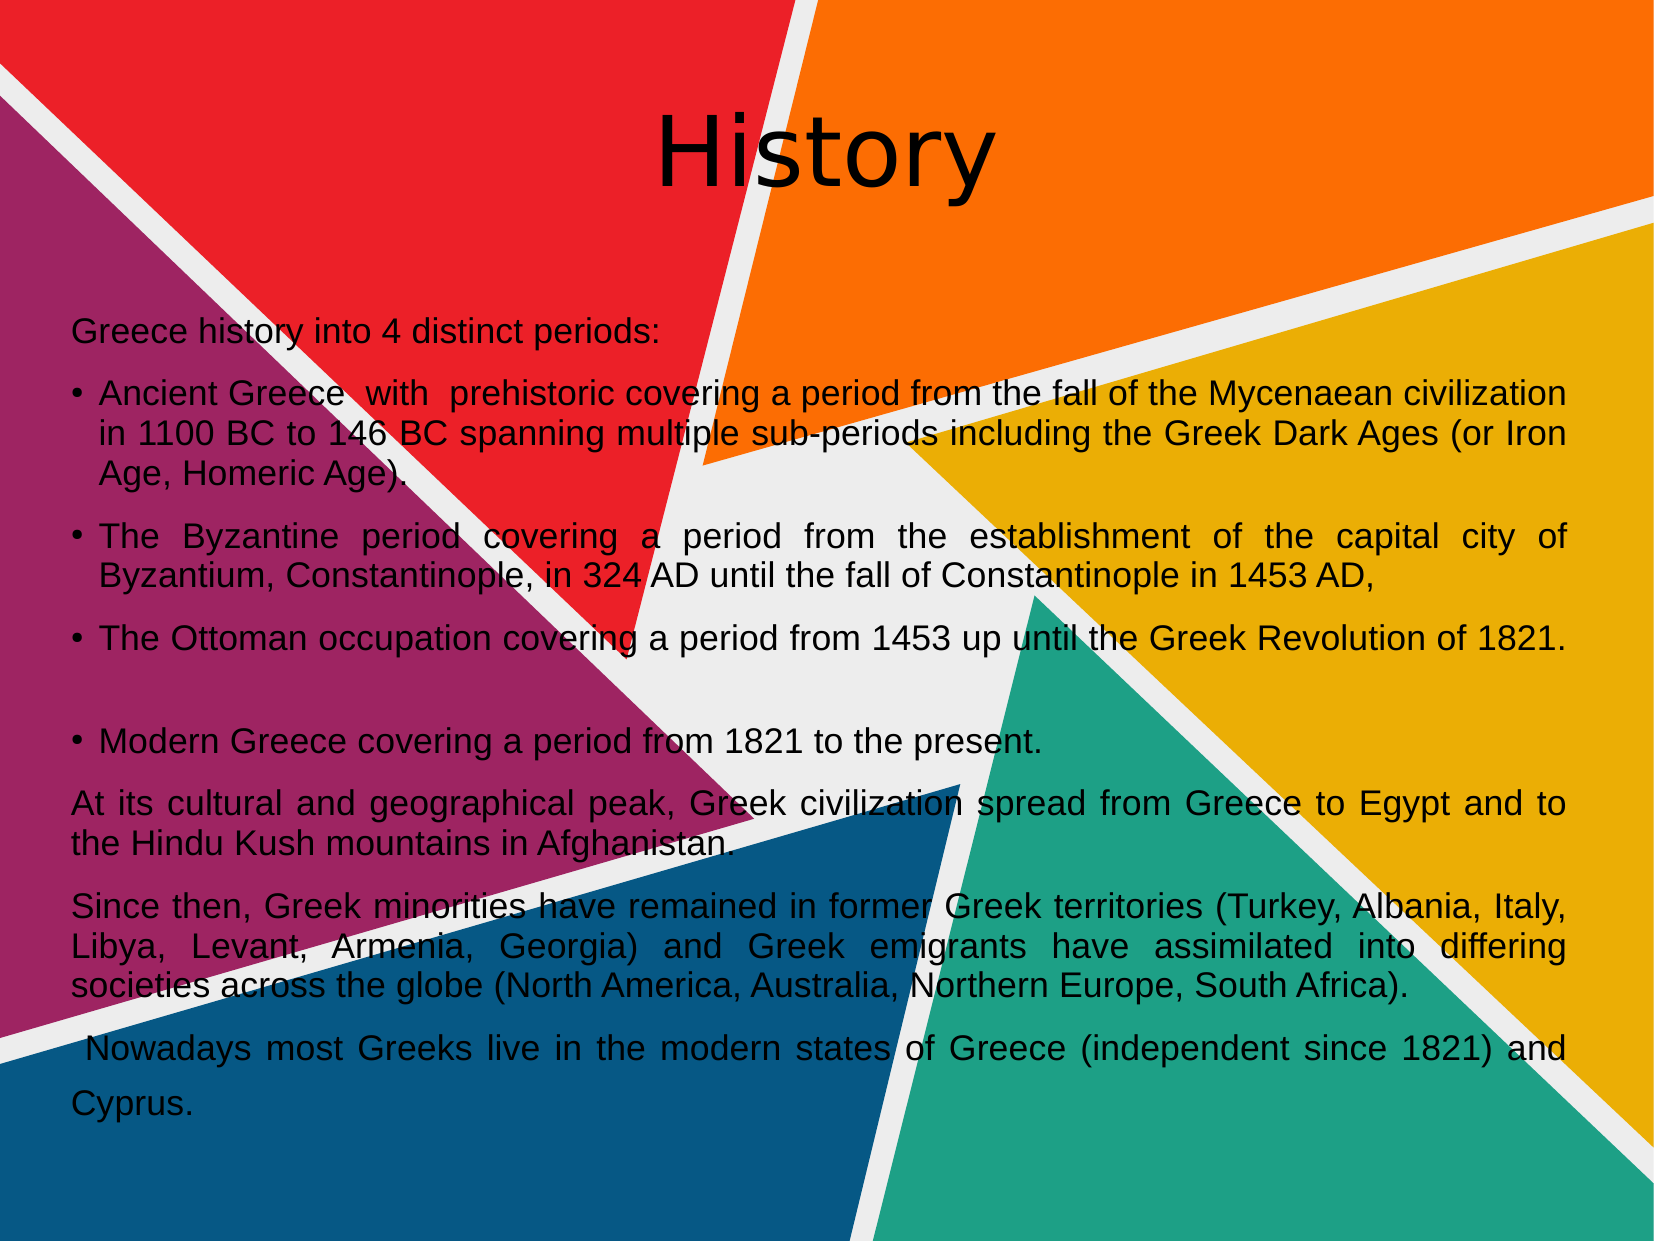

# History
Greece history into 4 distinct periods:
Ancient Greece with prehistoric covering a period from the fall of the Mycenaean civilization in 1100 BC to 146 BC spanning multiple sub-periods including the Greek Dark Ages (or Iron Age, Homeric Age).
The Byzantine period covering a period from the establishment of the capital city of Byzantium, Constantinople, in 324 AD until the fall of Constantinople in 1453 AD,
The Ottoman occupation covering a period from 1453 up until the Greek Revolution of 1821.
Modern Greece covering a period from 1821 to the present.
At its cultural and geographical peak, Greek civilization spread from Greece to Egypt and to the Hindu Kush mountains in Afghanistan.
Since then, Greek minorities have remained in former Greek territories (Turkey, Albania, Italy, Libya, Levant, Armenia, Georgia) and Greek emigrants have assimilated into differing societies across the globe (North America, Australia, Northern Europe, South Africa).
 Nowadays most Greeks live in the modern states of Greece (independent since 1821) and Cyprus.